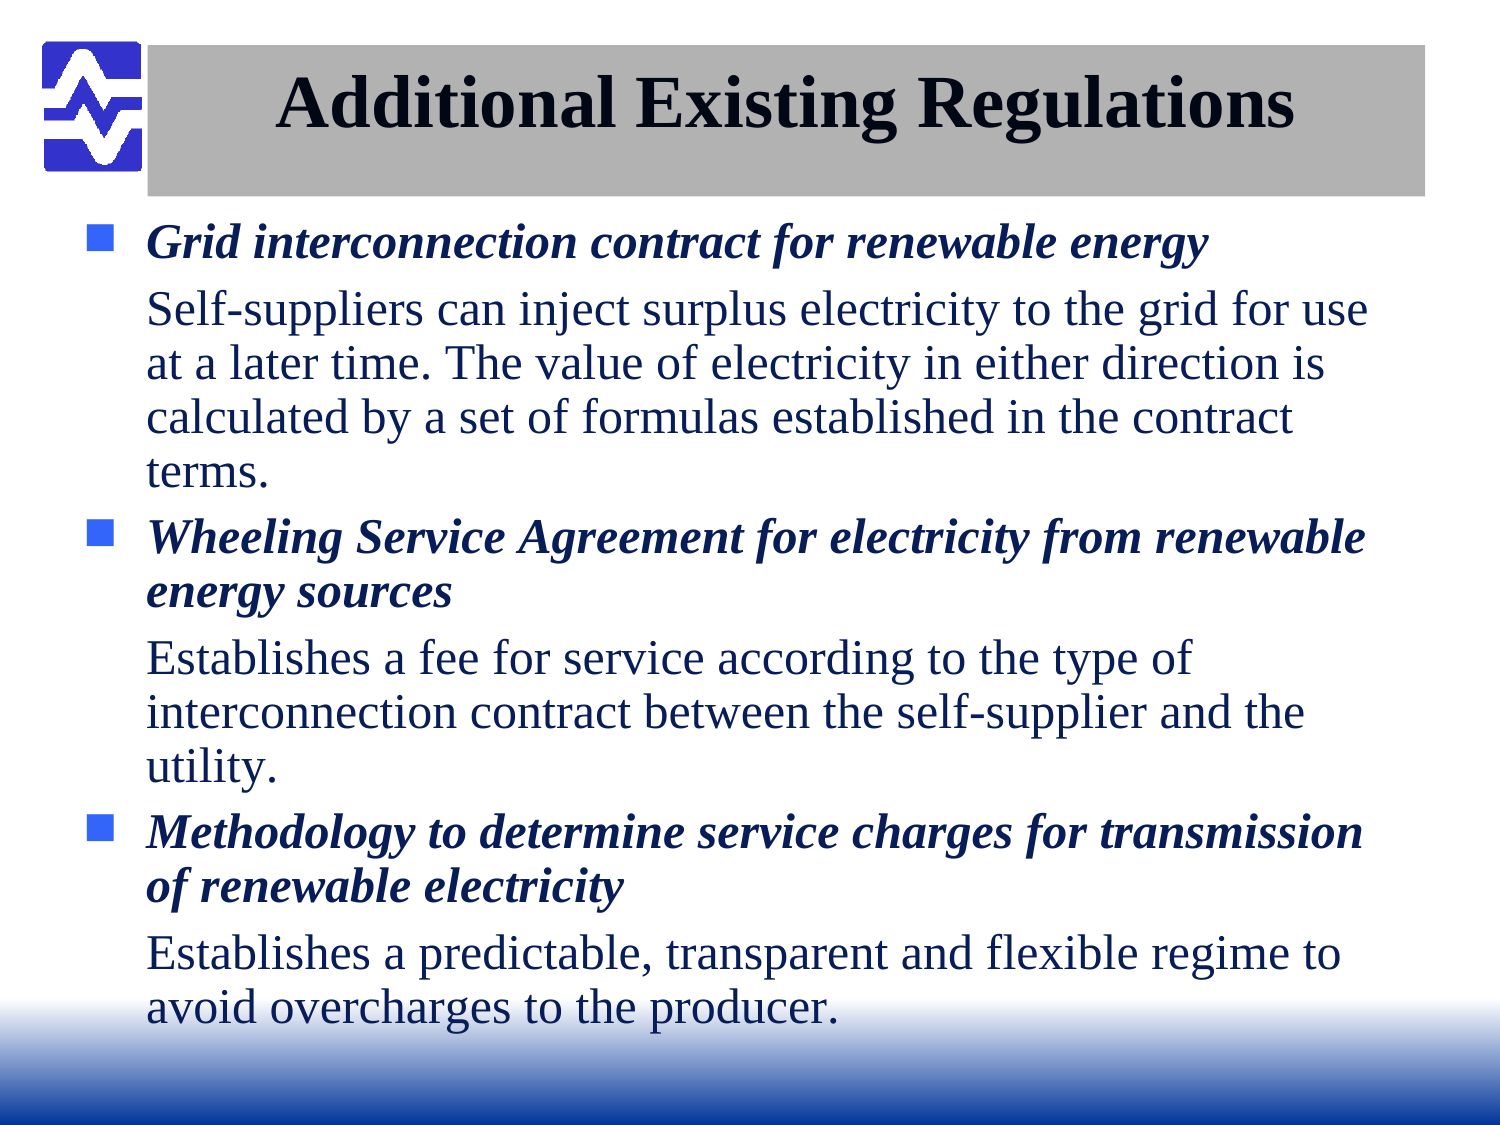

# Additional Existing Regulations
Grid interconnection contract for renewable energy
	Self-suppliers can inject surplus electricity to the grid for use at a later time. The value of electricity in either direction is calculated by a set of formulas established in the contract terms.
Wheeling Service Agreement for electricity from renewable energy sources
	Establishes a fee for service according to the type of interconnection contract between the self-supplier and the utility.
Methodology to determine service charges for transmission of renewable electricity
	Establishes a predictable, transparent and flexible regime to avoid overcharges to the producer.